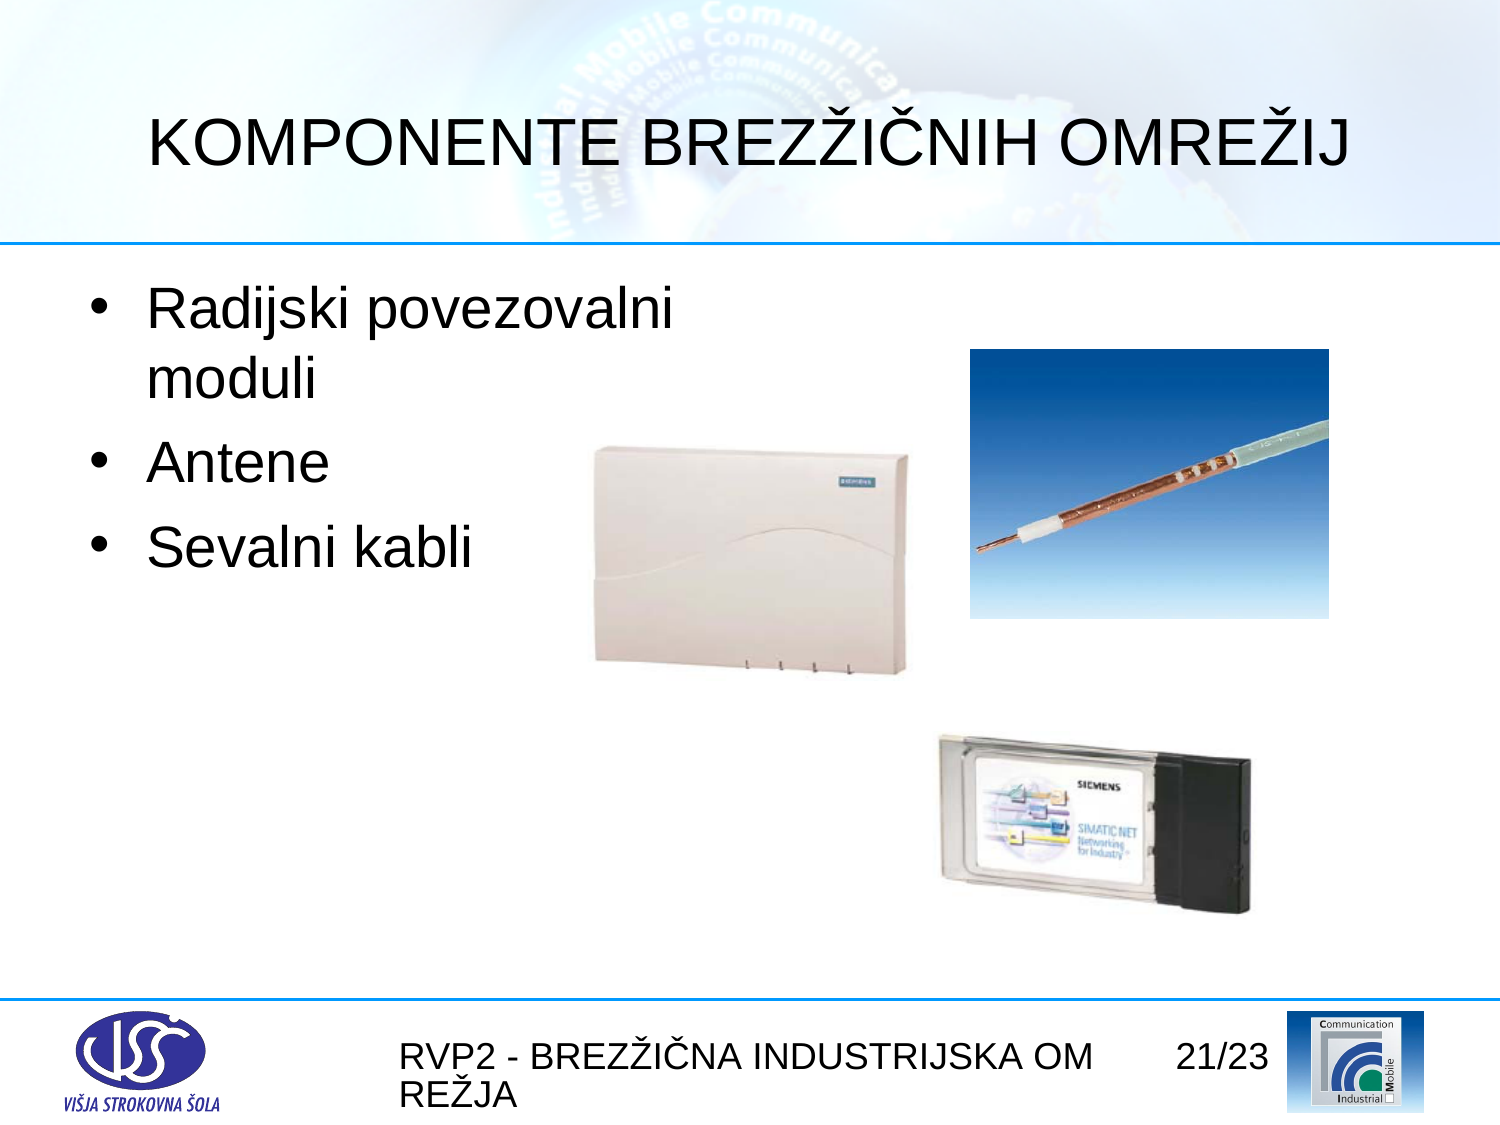

# KOMPONENTE BREZŽIČNIH OMREŽIJ
Radijski povezovalni moduli
Antene
Sevalni kabli
RVP2 - BREZŽIČNA INDUSTRIJSKA OMREŽJA
21